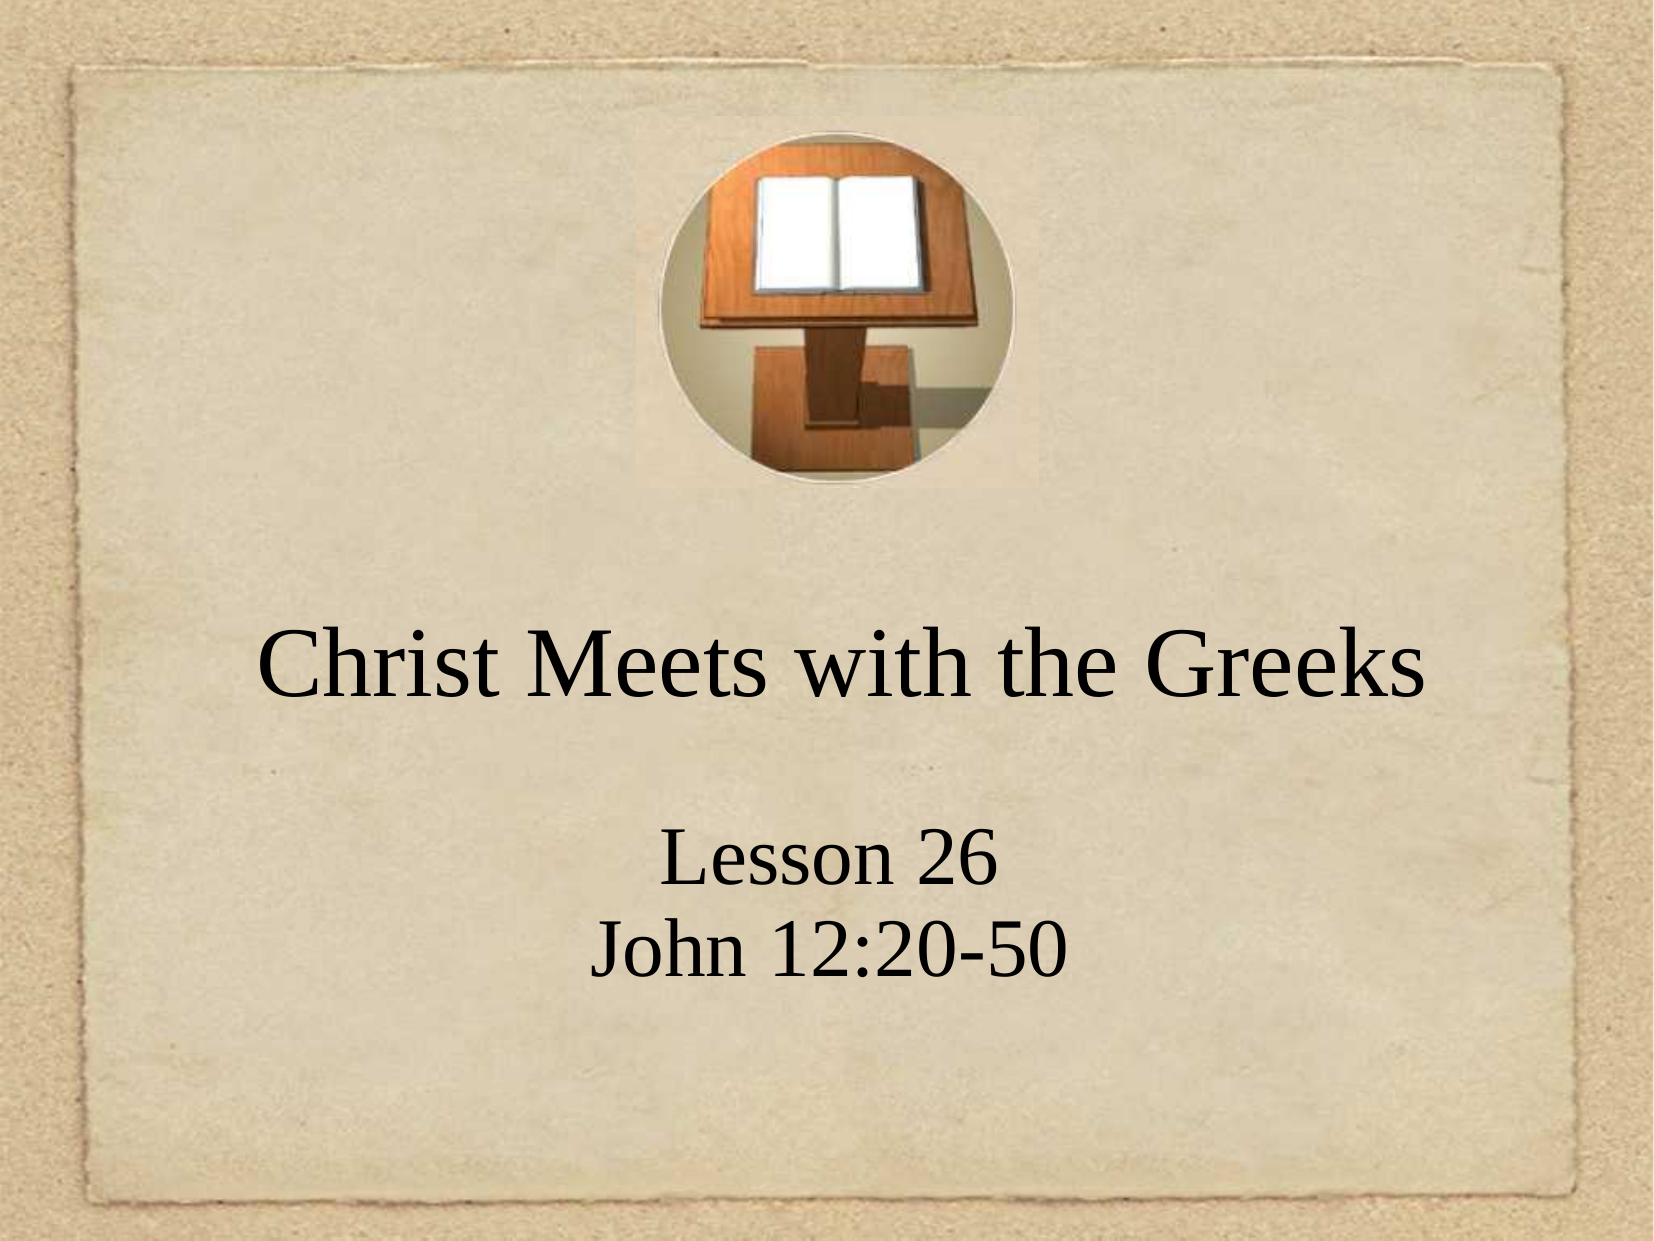

#
 Christ Meets with the Greeks
Lesson 26
John 12:20-50